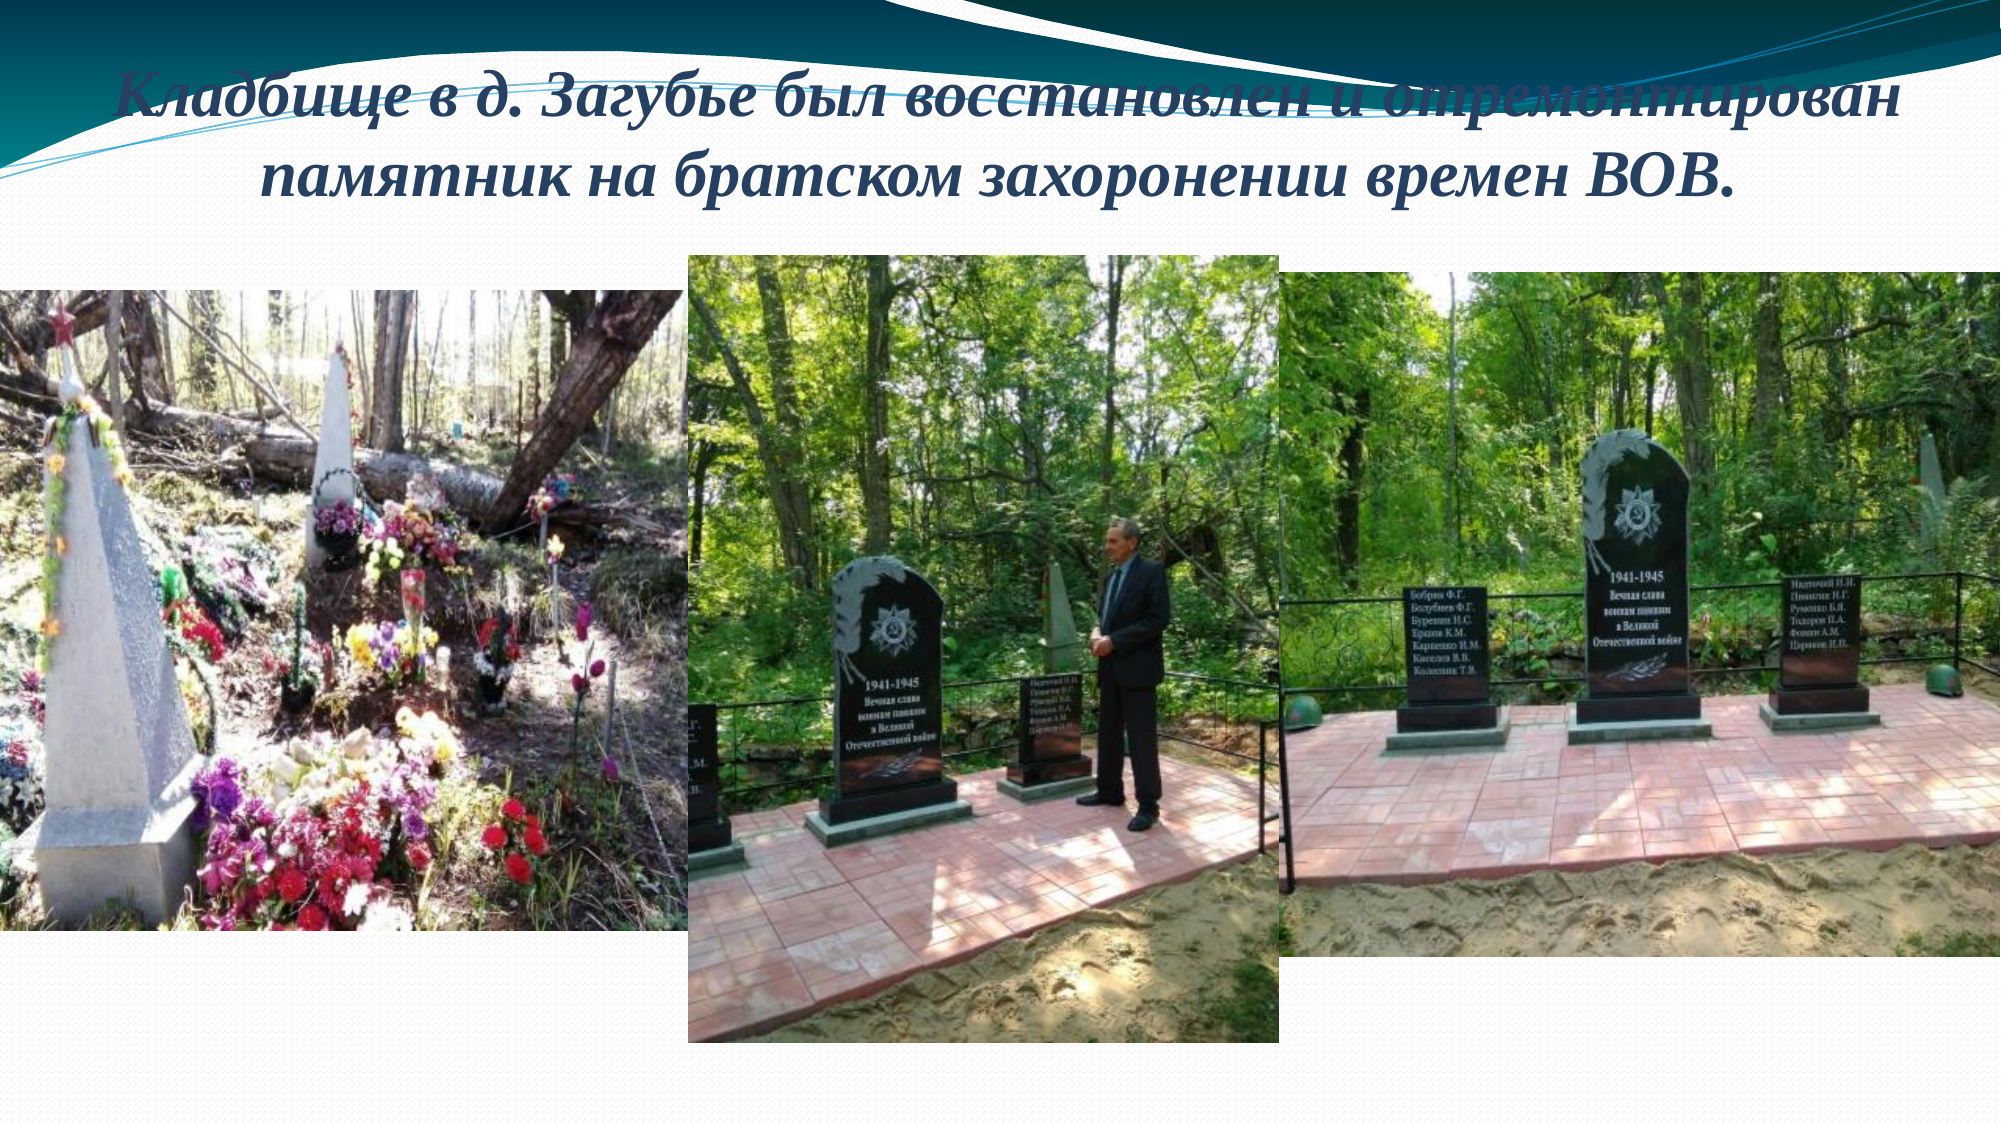

# Кладбище в д. Загубье был восстановлен и отремонтирован памятник на братском захоронении времен ВОВ.